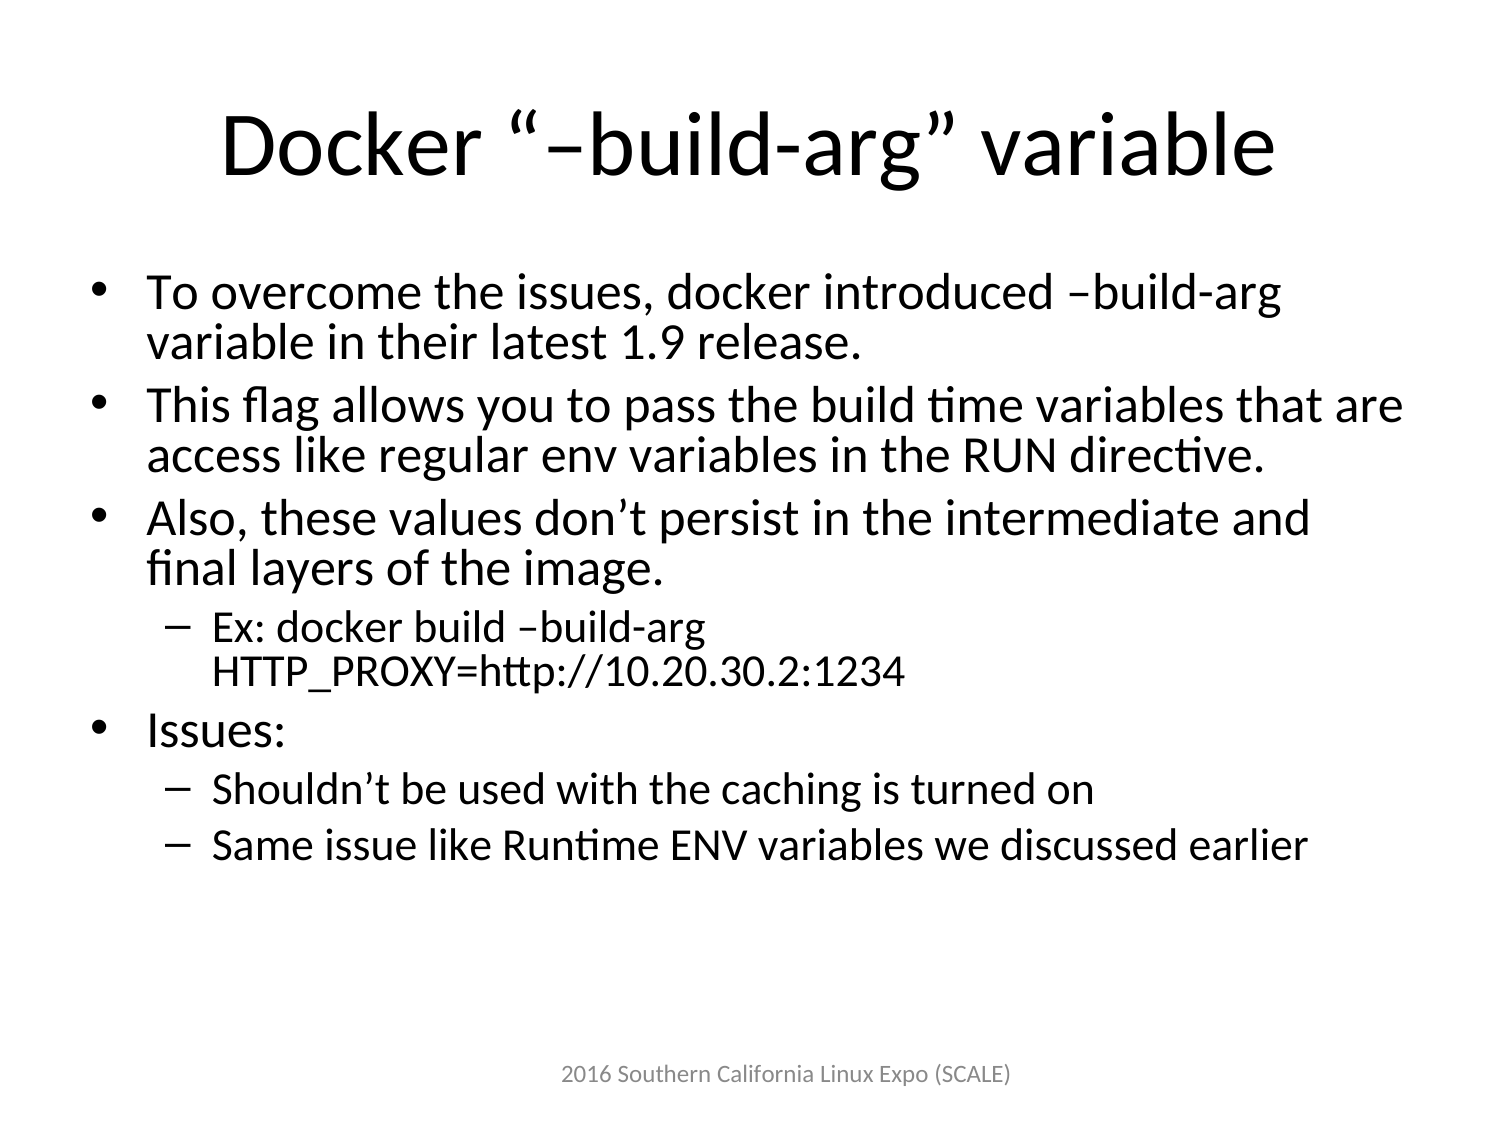

# Docker “–build-arg” variable
To overcome the issues, docker introduced –build-arg variable in their latest 1.9 release.
This flag allows you to pass the build time variables that are access like regular env variables in the RUN directive.
Also, these values don’t persist in the intermediate and final layers of the image.
Ex: docker build –build-arg HTTP_PROXY=http://10.20.30.2:1234
Issues:
Shouldn’t be used with the caching is turned on
Same issue like Runtime ENV variables we discussed earlier
2016 Southern California Linux Expo (SCALE)